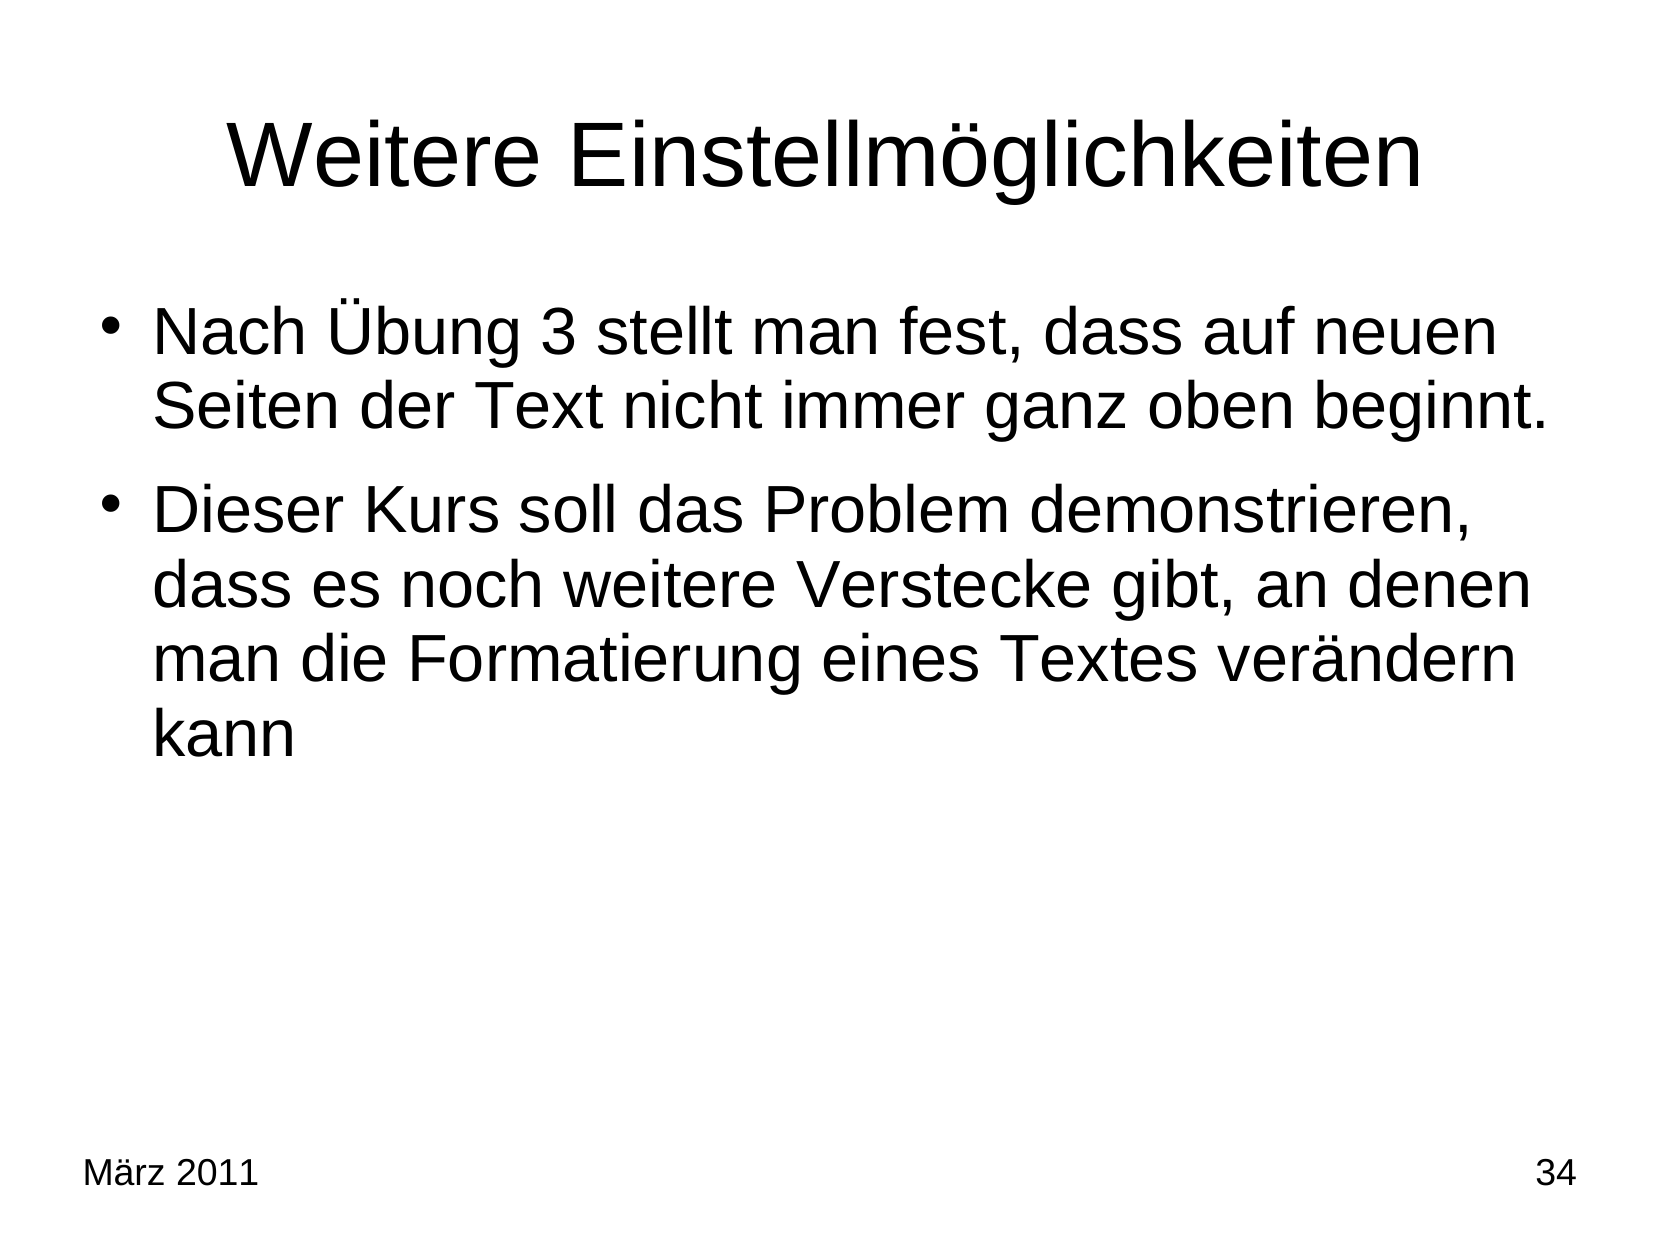

# Weitere Einstellmöglichkeiten
Nach Übung 3 stellt man fest, dass auf neuen Seiten der Text nicht immer ganz oben beginnt.
Dieser Kurs soll das Problem demonstrieren, dass es noch weitere Verstecke gibt, an denen man die Formatierung eines Textes verändern kann
März 2011
34